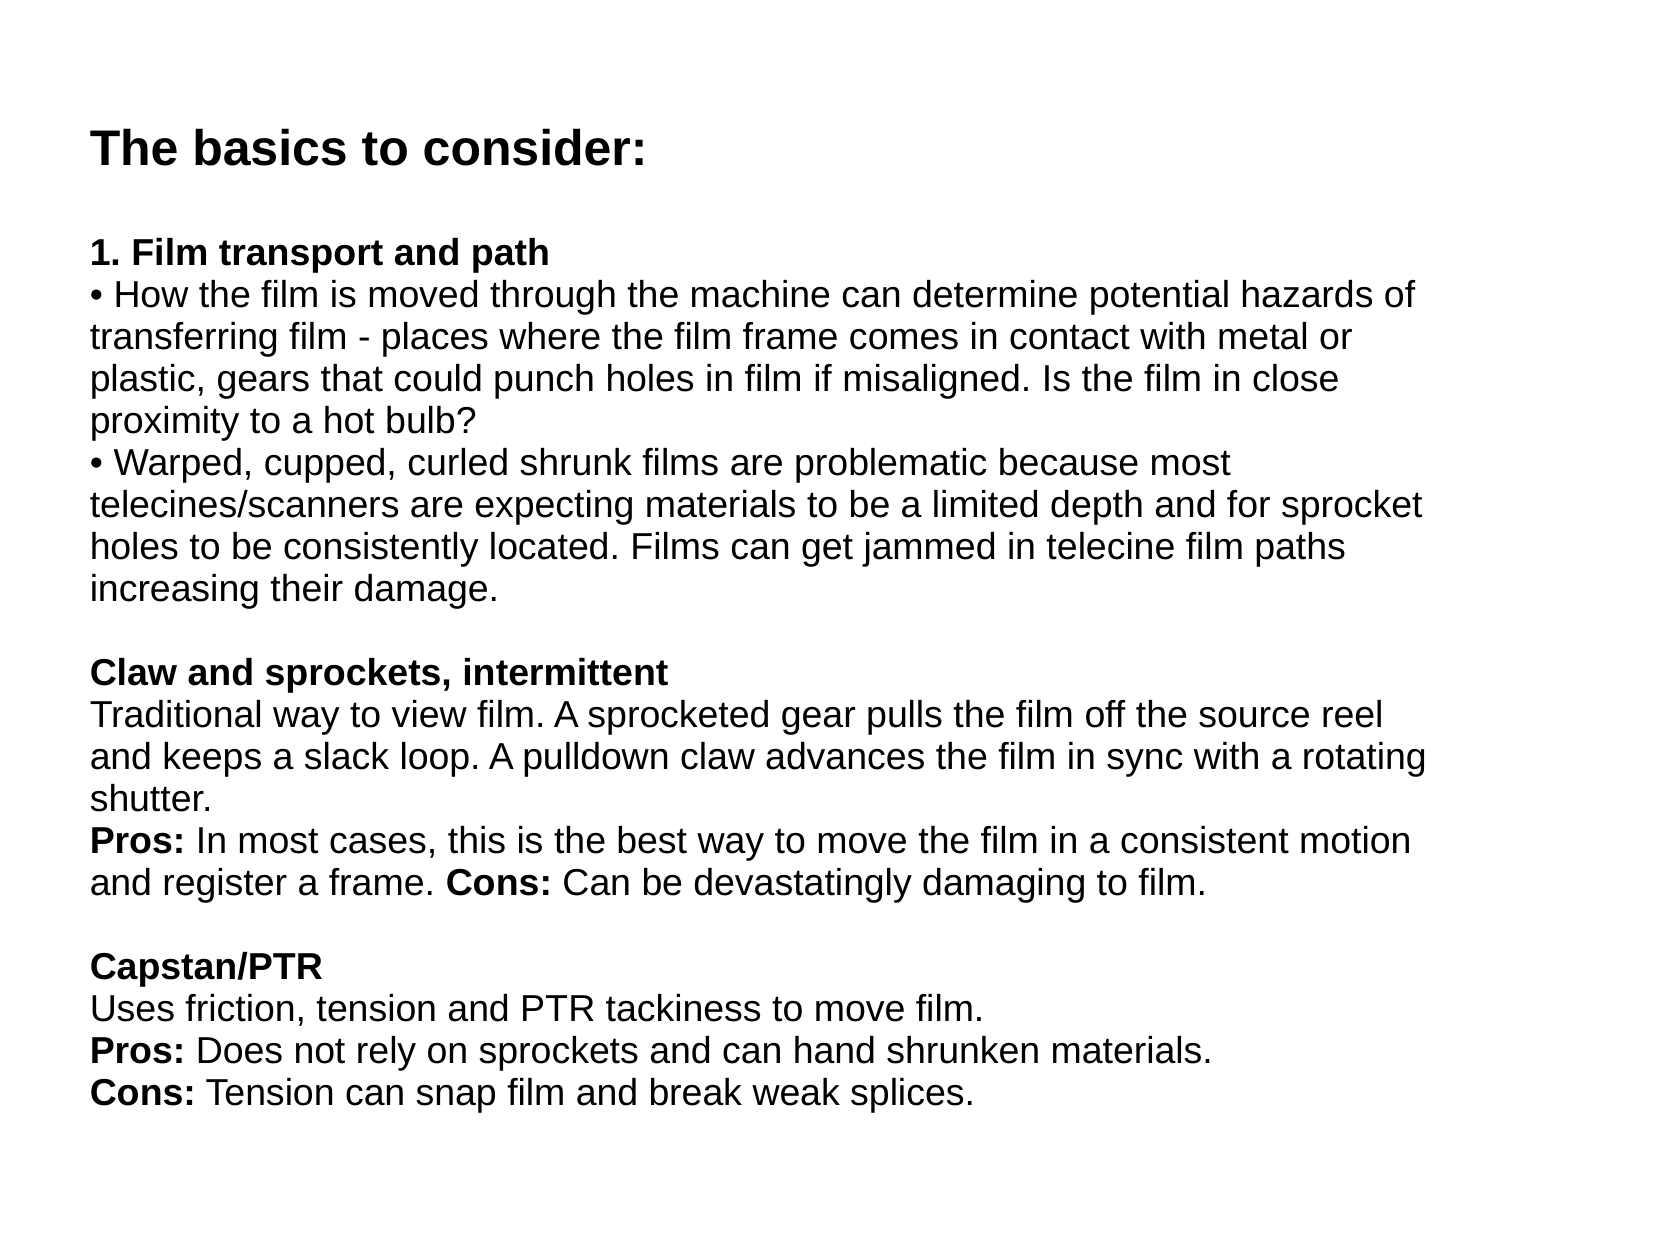

The basics to consider:
1. Film transport and path
• How the film is moved through the machine can determine potential hazards of
transferring film - places where the film frame comes in contact with metal or plastic, gears that could punch holes in film if misaligned. Is the film in close proximity to a hot bulb?
• Warped, cupped, curled shrunk films are problematic because most
telecines/scanners are expecting materials to be a limited depth and for sprocket
holes to be consistently located. Films can get jammed in telecine film paths
increasing their damage.
Claw and sprockets, intermittent
Traditional way to view film. A sprocketed gear pulls the film off the source reel and keeps a slack loop. A pulldown claw advances the film in sync with a rotating shutter.
Pros: In most cases, this is the best way to move the film in a consistent motion and register a frame. Cons: Can be devastatingly damaging to film.
Capstan/PTR
Uses friction, tension and PTR tackiness to move film.
Pros: Does not rely on sprockets and can hand shrunken materials.
Cons: Tension can snap film and break weak splices.